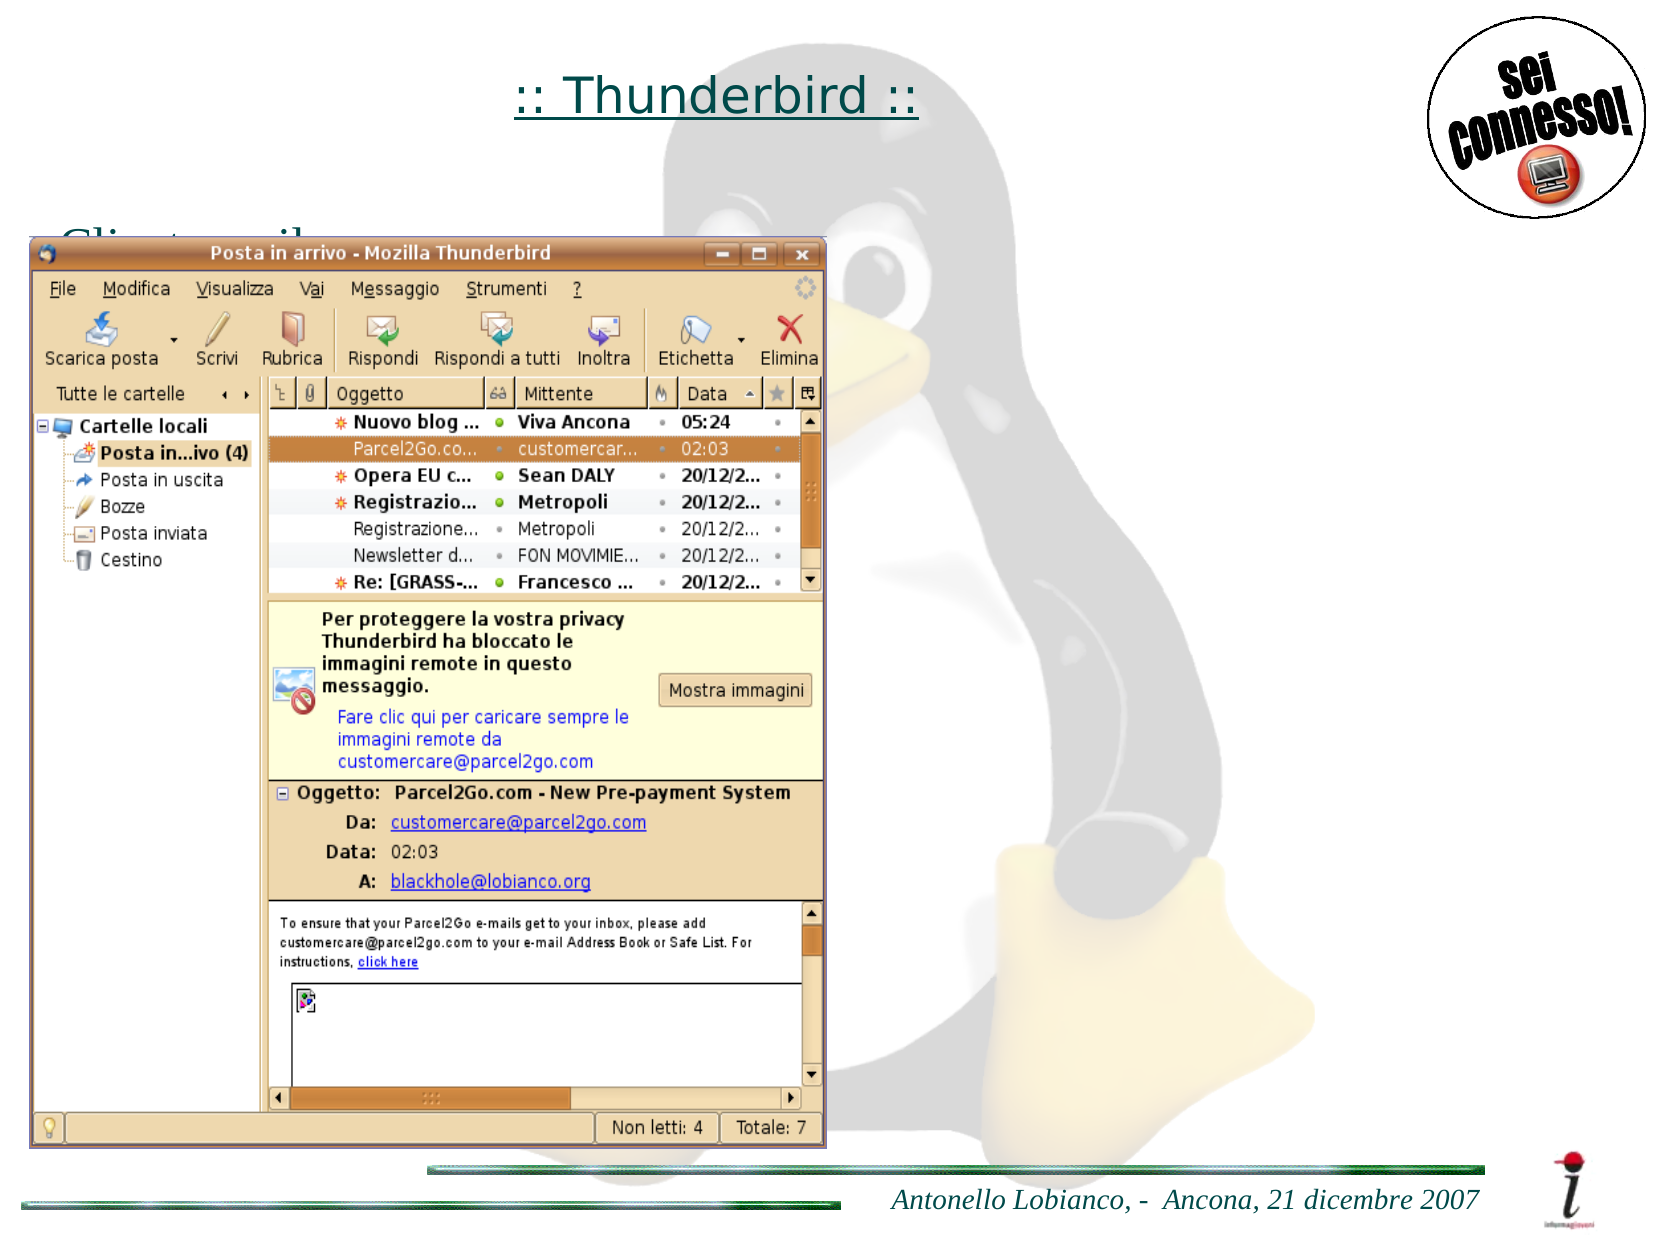

# :: Thunderbird ::
Client email
Ottima gestione mail ed allegati
Controllo bayesiano anti-spam
Sicurezza: immagini opzionali
Gestione avanzata filtri
Moduli di crittografia PGP inclusi